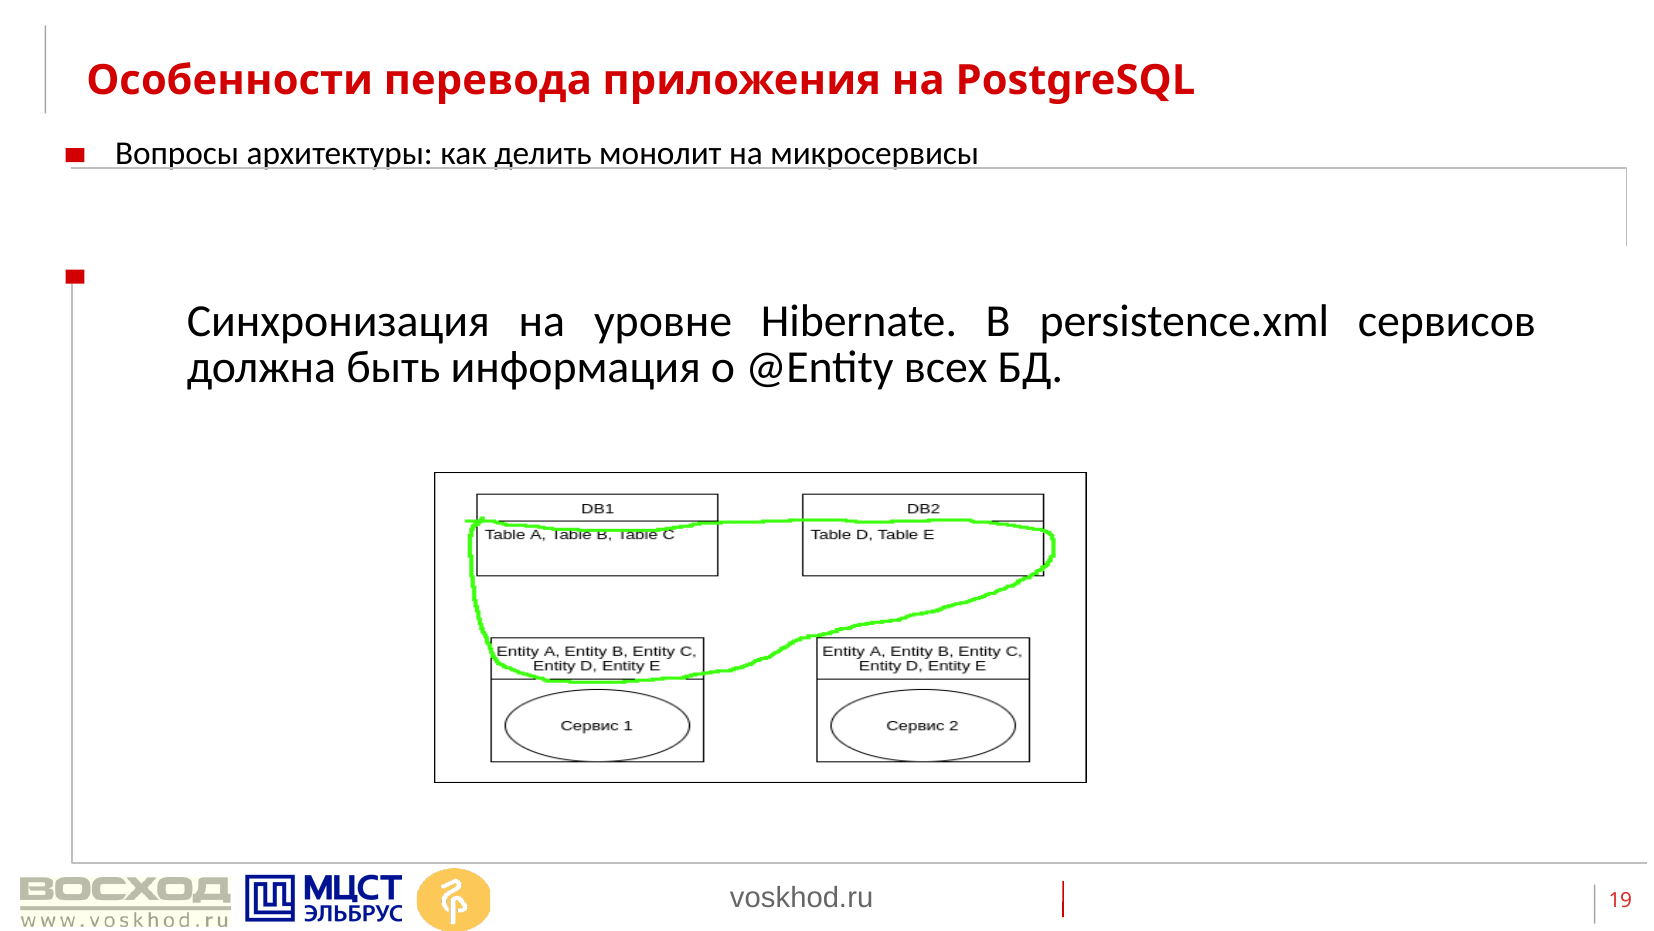

# Особенности перевода приложения на PostgreSQL
Вопросы архитектуры: как делить монолит на микросервисы
Синхронизация на уровне Hibernate. В persistence.xml сервисов должна быть информация о @Entity всех БД.